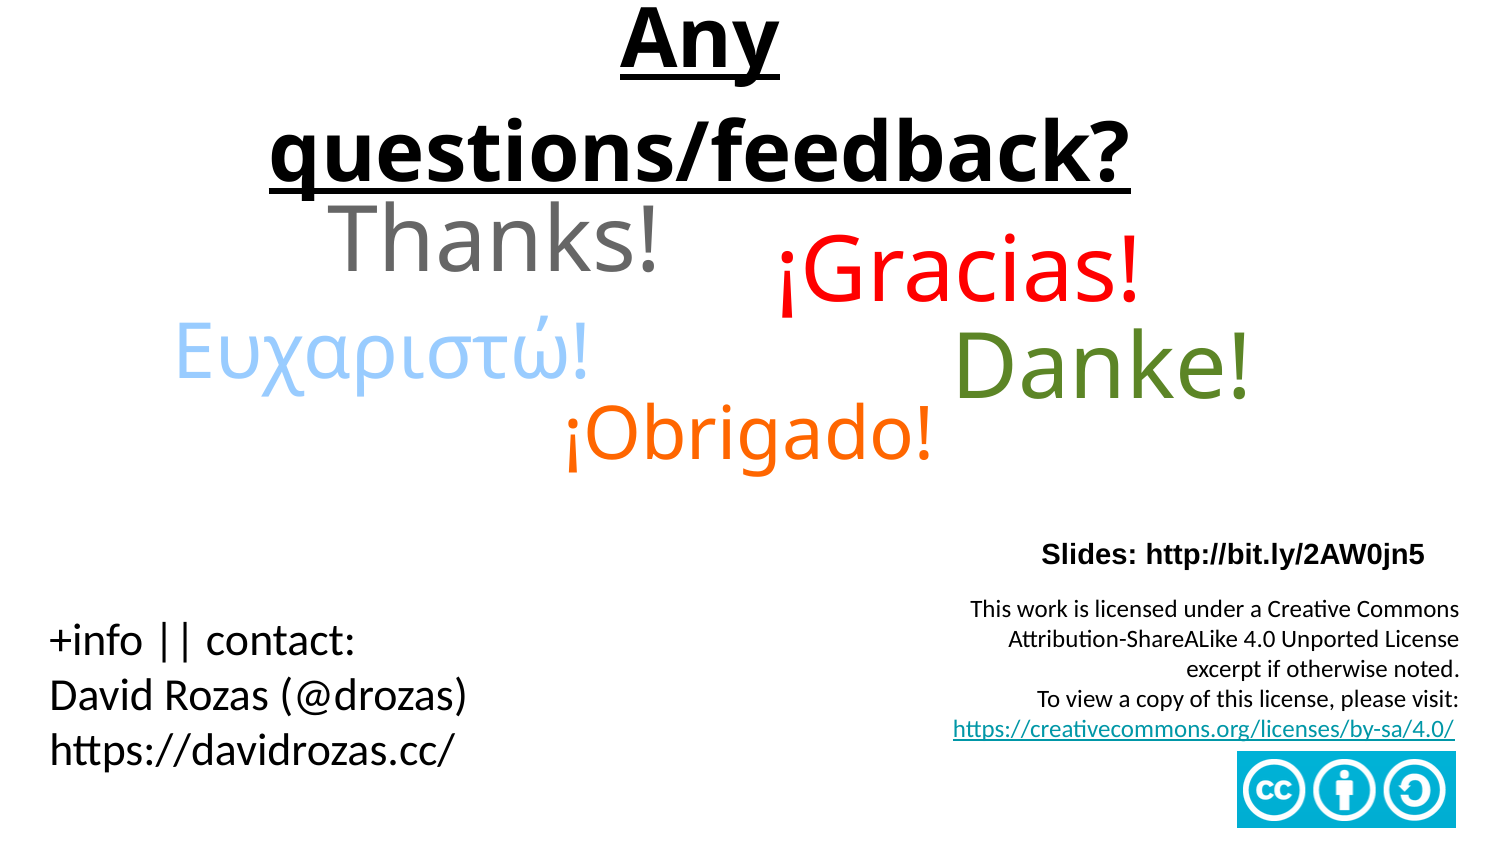

Any questions/feedback?
#
Thanks!
¡Gracias!
Ευχαριστώ!
Danke!
¡Obrigado!
Slides: http://bit.ly/2AW0jn5
This work is licensed under a Creative Commons
Attribution-ShareALike 4.0 Unported License
excerpt if otherwise noted.
To view a copy of this license, please visit:
https://creativecommons.org/licenses/by-sa/4.0/
+info || contact:
David Rozas (@drozas)
https://davidrozas.cc/